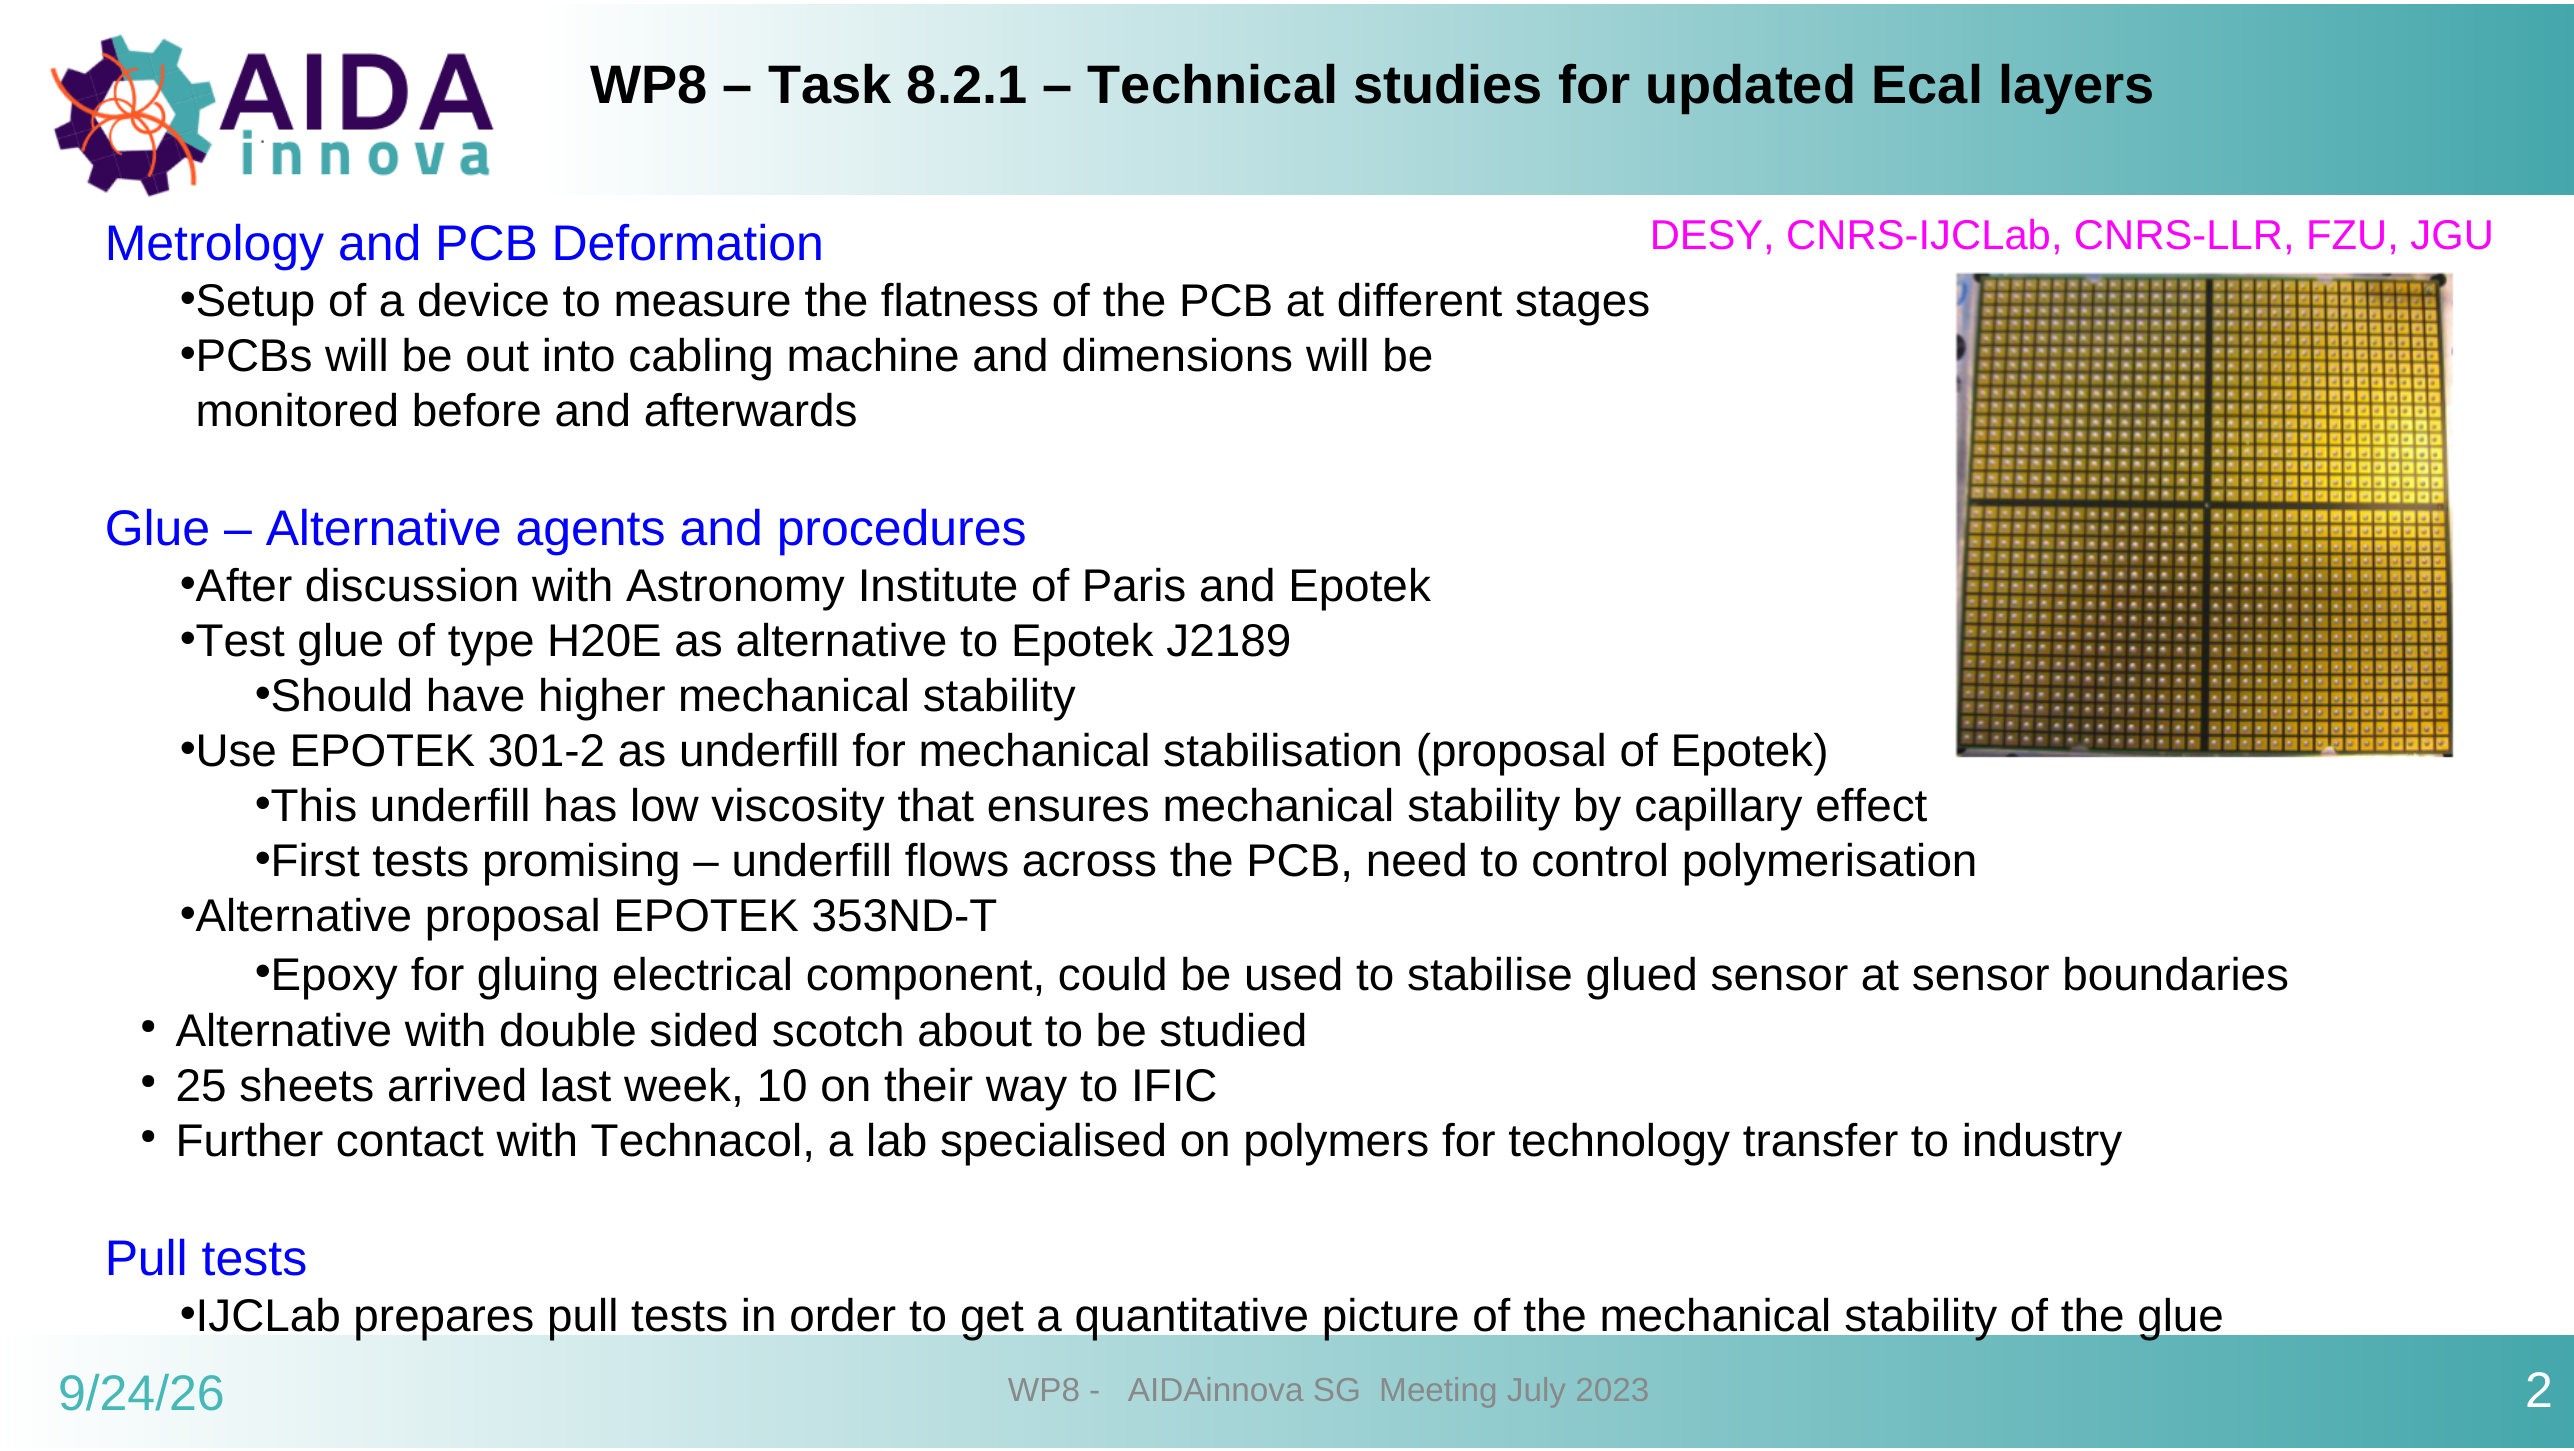

WP8 – Task 8.2.1 – Technical studies for updated Ecal layers
DESY, CNRS-IJCLab, CNRS-LLR, FZU, JGU
Metrology and PCB Deformation
Setup of a device to measure the flatness of the PCB at different stages
PCBs will be out into cabling machine and dimensions will be
monitored before and afterwards
Glue – Alternative agents and procedures
After discussion with Astronomy Institute of Paris and Epotek
Test glue of type H20E as alternative to Epotek J2189
Should have higher mechanical stability
Use EPOTEK 301-2 as underfill for mechanical stabilisation (proposal of Epotek)
This underfill has low viscosity that ensures mechanical stability by capillary effect
First tests promising – underfill flows across the PCB, need to control polymerisation
Alternative proposal EPOTEK 353ND-T
Epoxy for gluing electrical component, could be used to stabilise glued sensor at sensor boundaries
Alternative with double sided scotch about to be studied
25 sheets arrived last week, 10 on their way to IFIC
Further contact with Technacol, a lab specialised on polymers for technology transfer to industry
Pull tests
IJCLab prepares pull tests in order to get a quantitative picture of the mechanical stability of the glue